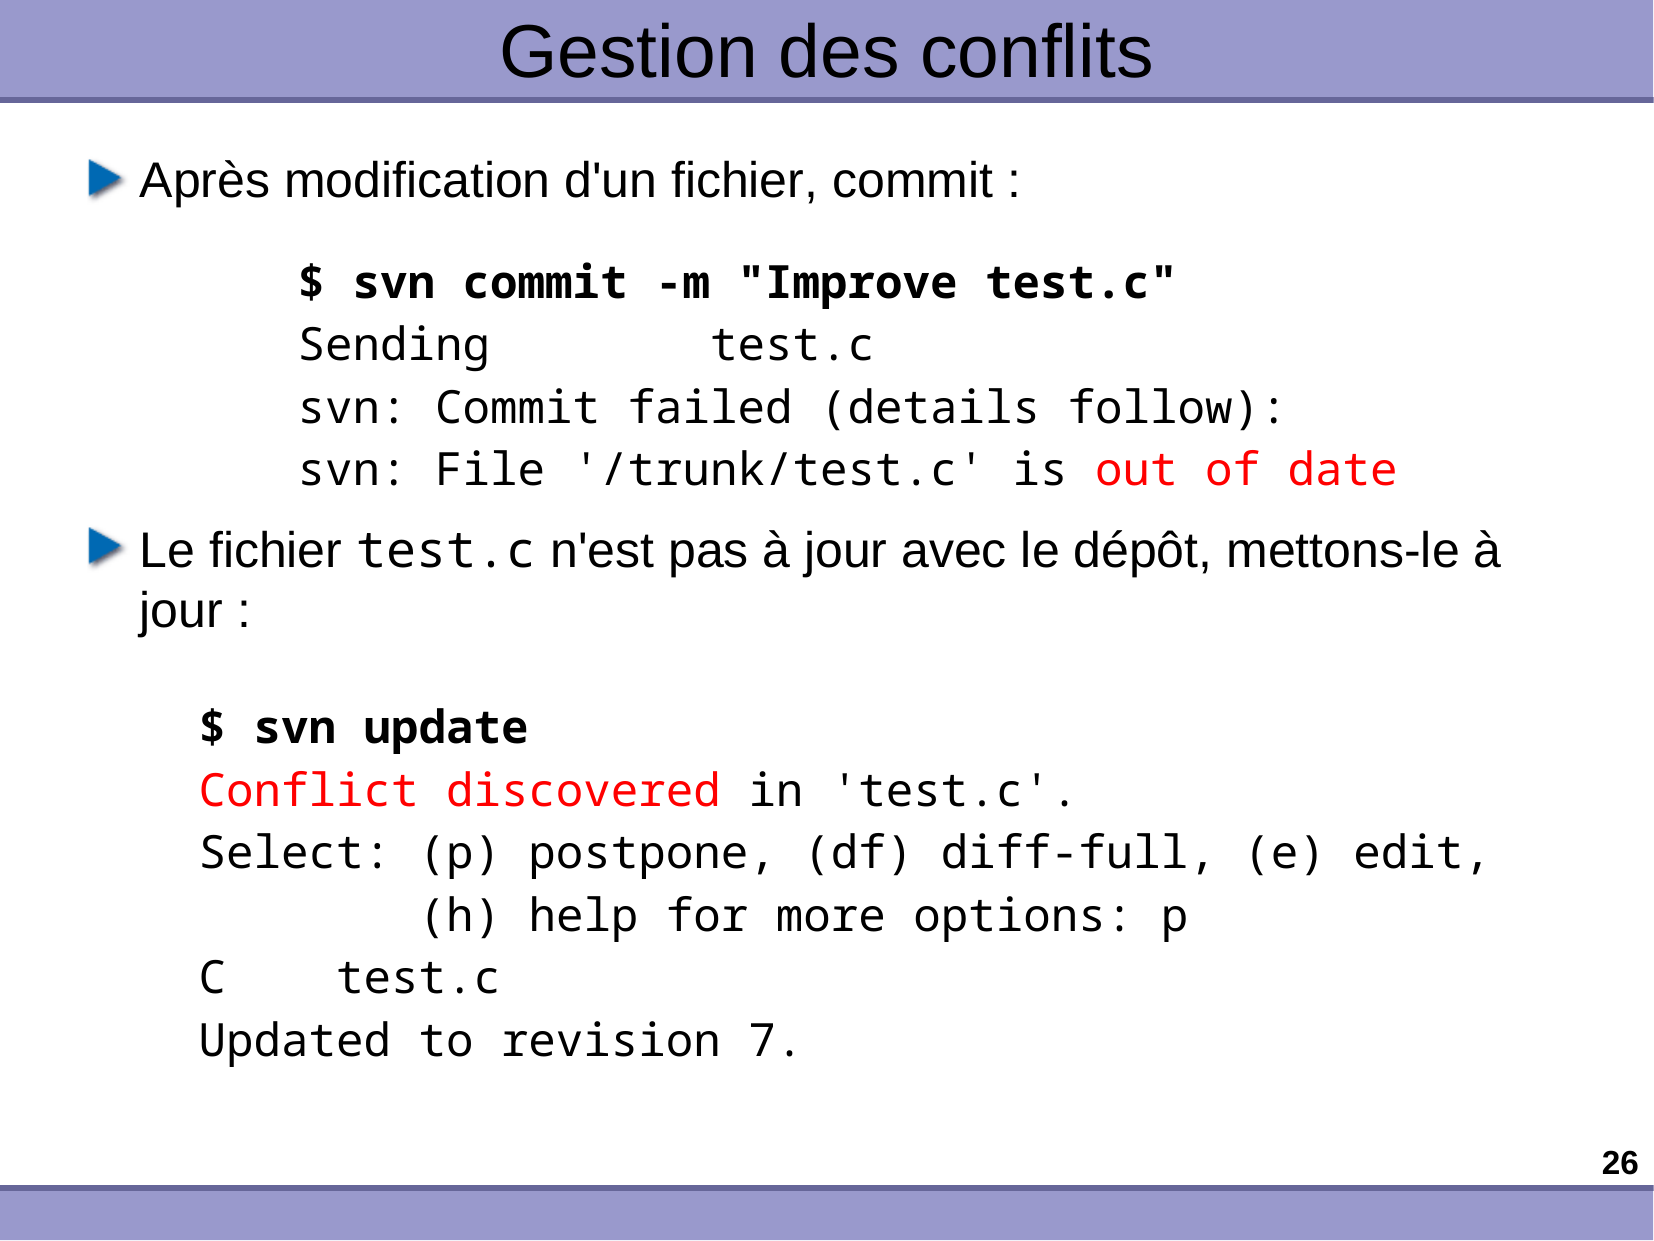

# Gestion des conflits
Après modification d'un fichier, commit :
Le fichier test.c n'est pas à jour avec le dépôt, mettons-le à jour :
$ svn commit -m "Improve test.c"
Sending test.c
svn: Commit failed (details follow):
svn: File '/trunk/test.c' is out of date
$ svn update
Conflict discovered in 'test.c'.
Select: (p) postpone, (df) diff-full, (e) edit,
 (h) help for more options: p
C test.c
Updated to revision 7.